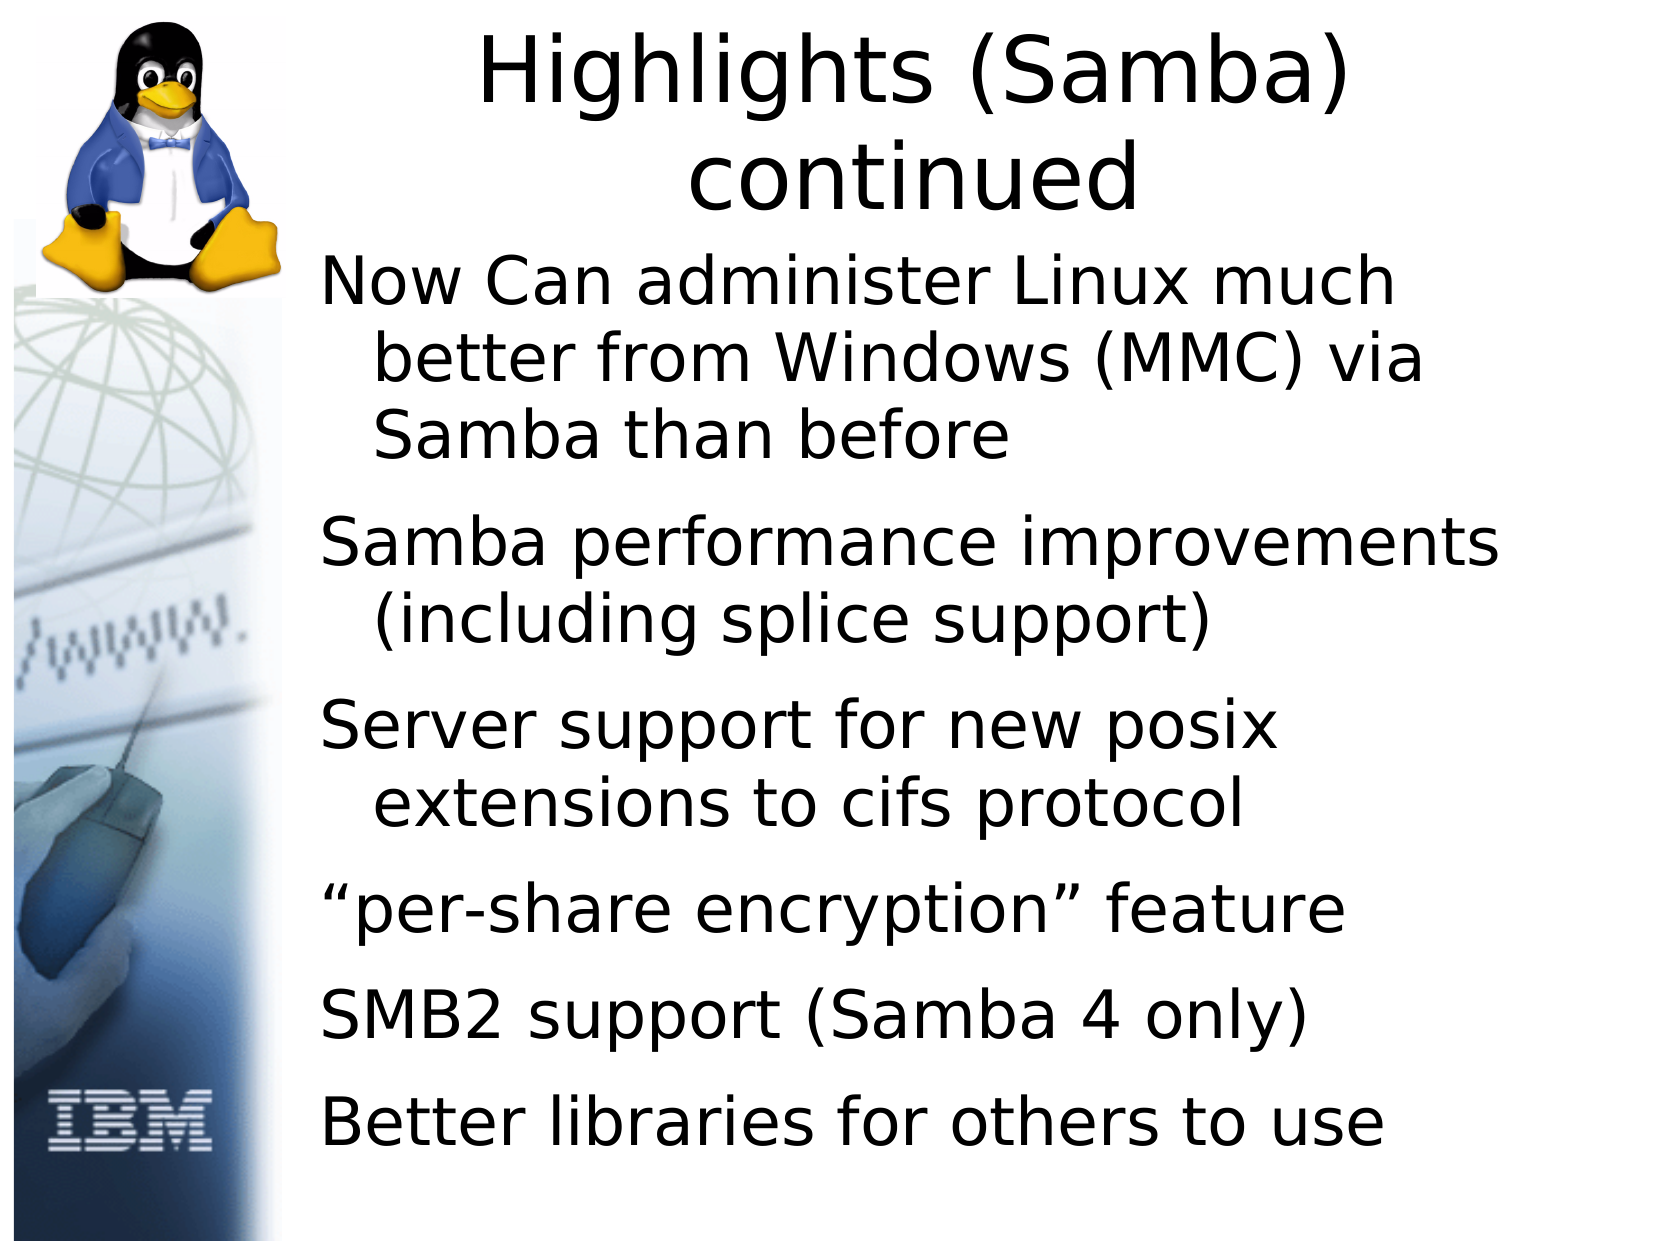

# Highlights (Samba) continued
Now Can administer Linux much better from Windows (MMC) via Samba than before
Samba performance improvements (including splice support)
Server support for new posix extensions to cifs protocol
“per-share encryption” feature
SMB2 support (Samba 4 only)
Better libraries for others to use